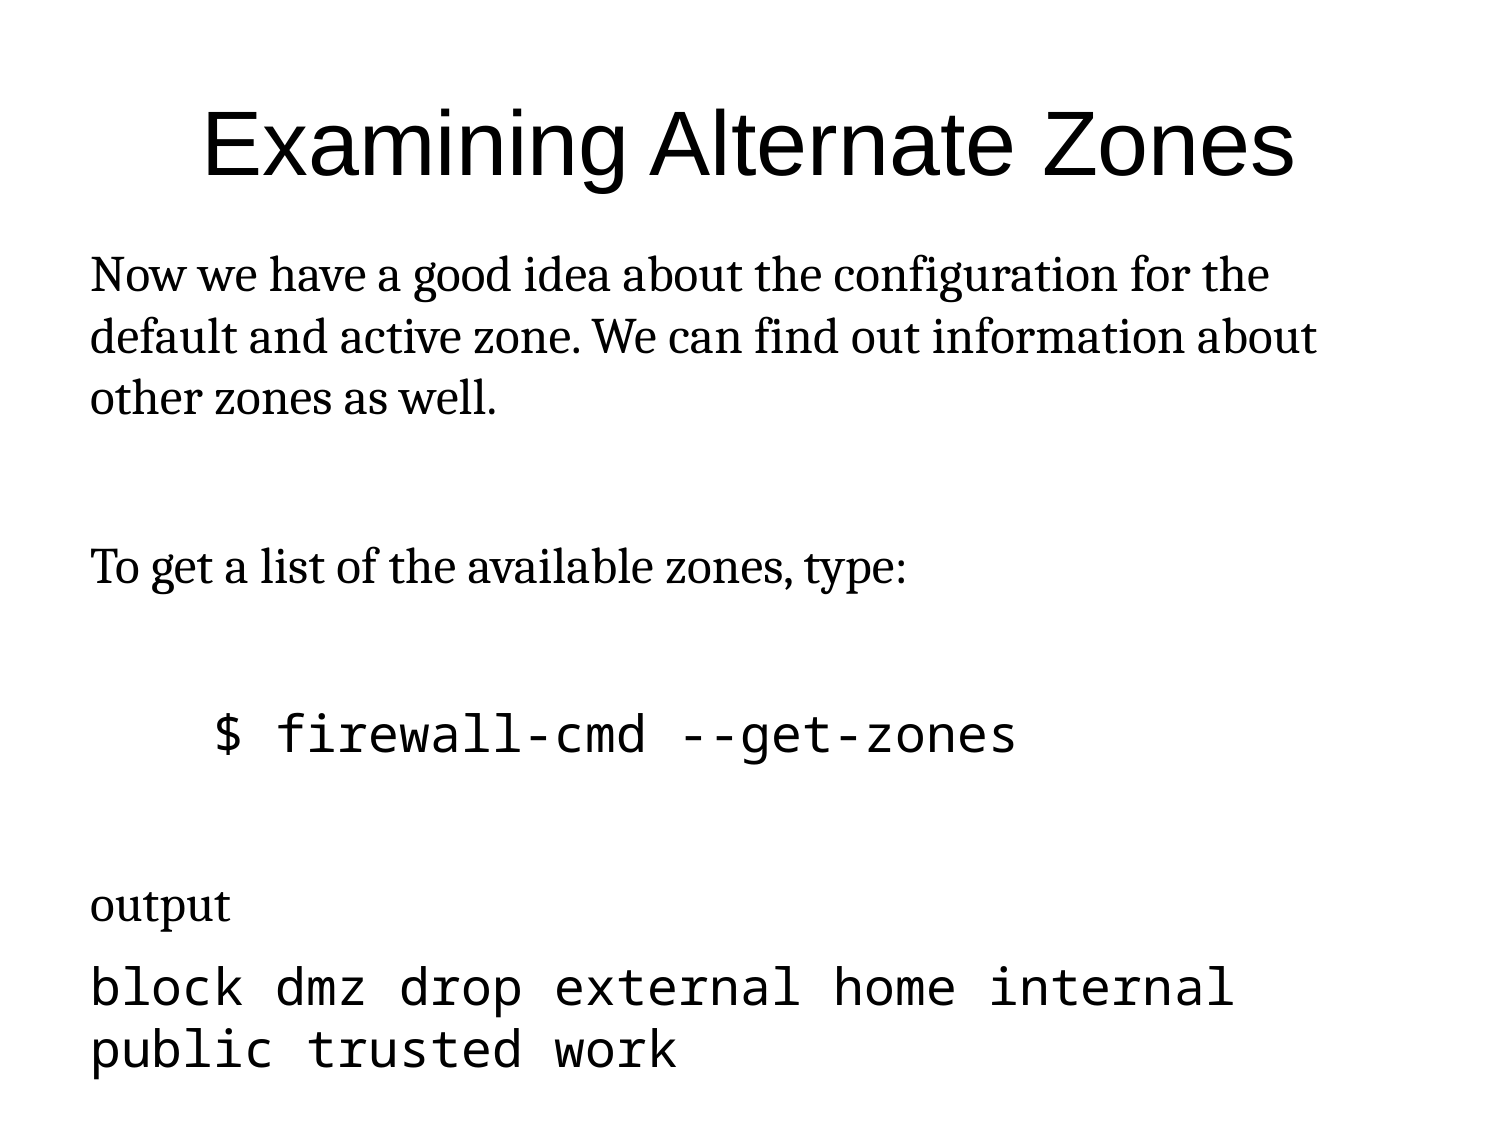

# Examining Alternate Zones
Now we have a good idea about the configuration for the default and active zone. We can find out information about other zones as well.
To get a list of the available zones, type:
 $ firewall-cmd --get-zones
output
block dmz drop external home internal public trusted work